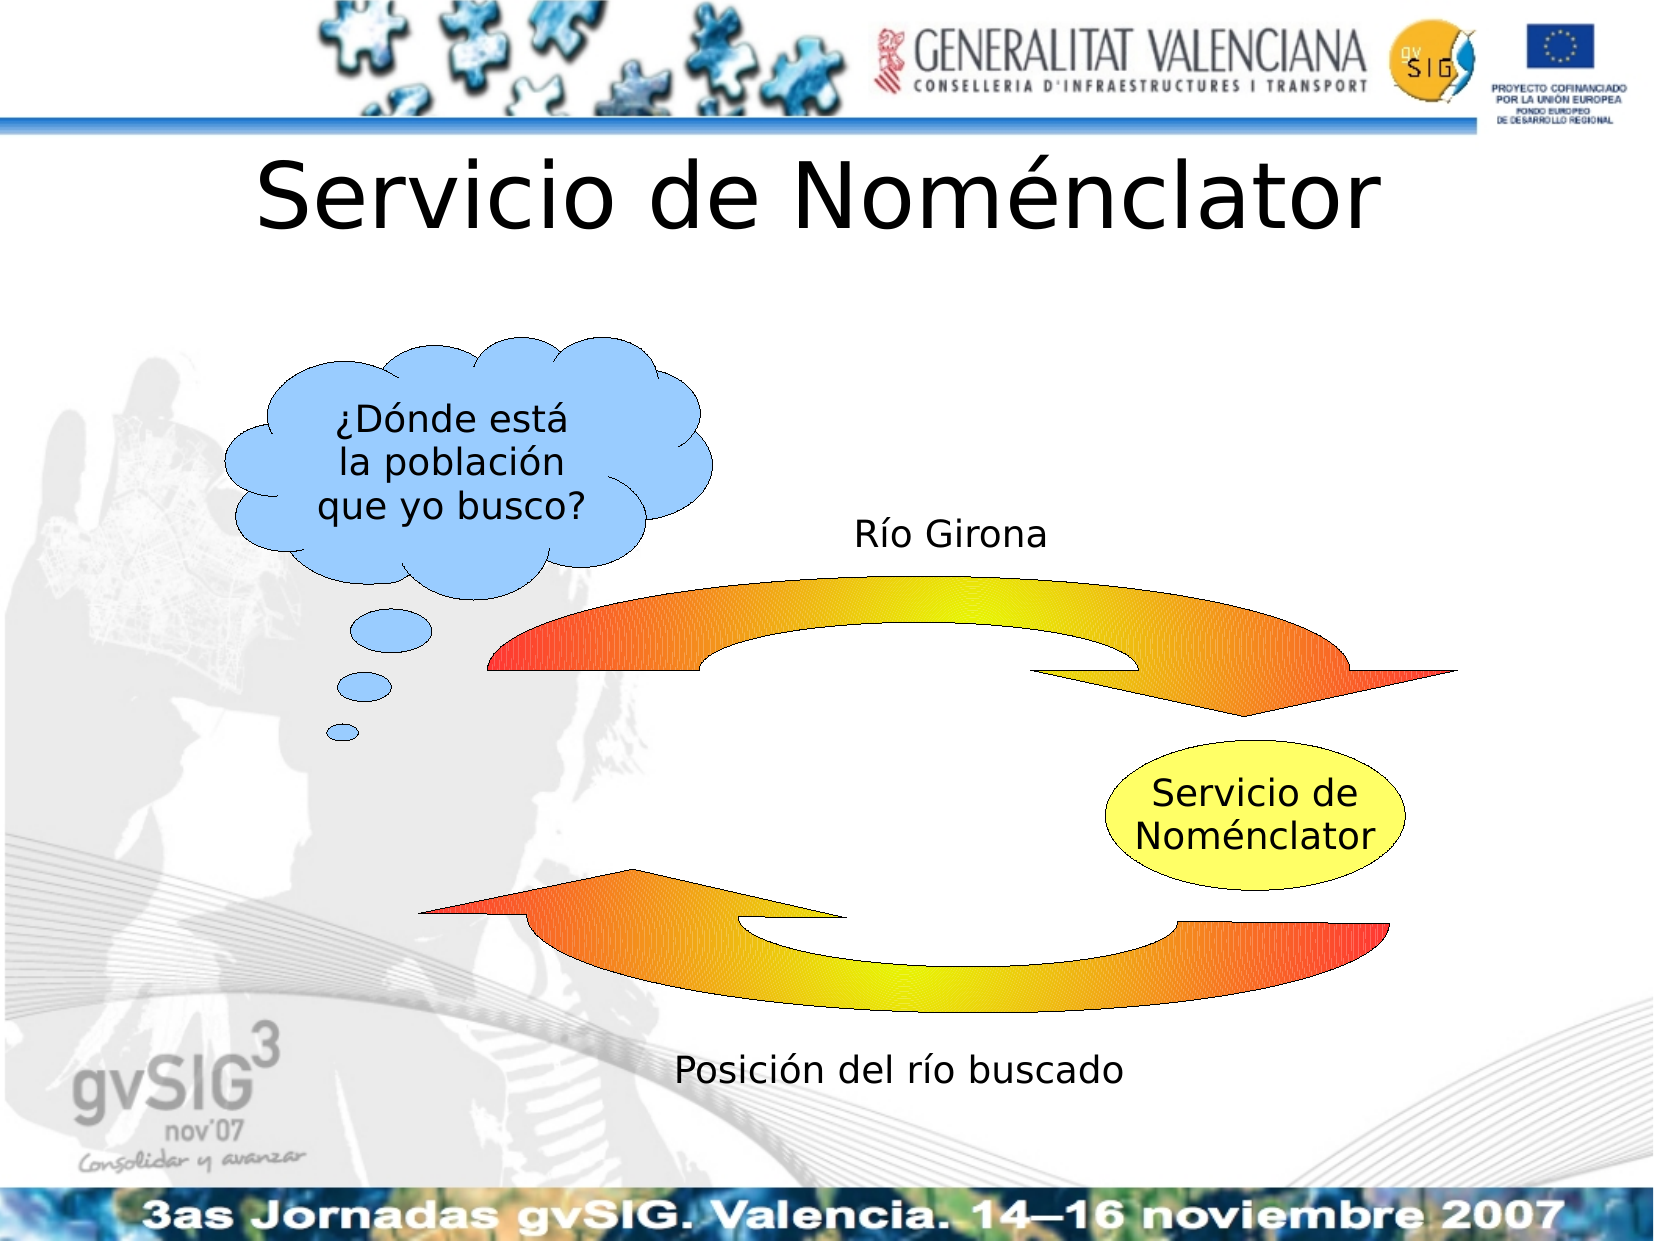

# Servicio de Noménclator
¿Dónde está
la población que yo busco?
Río Girona
Servicio de
Noménclator
Posición del río buscado